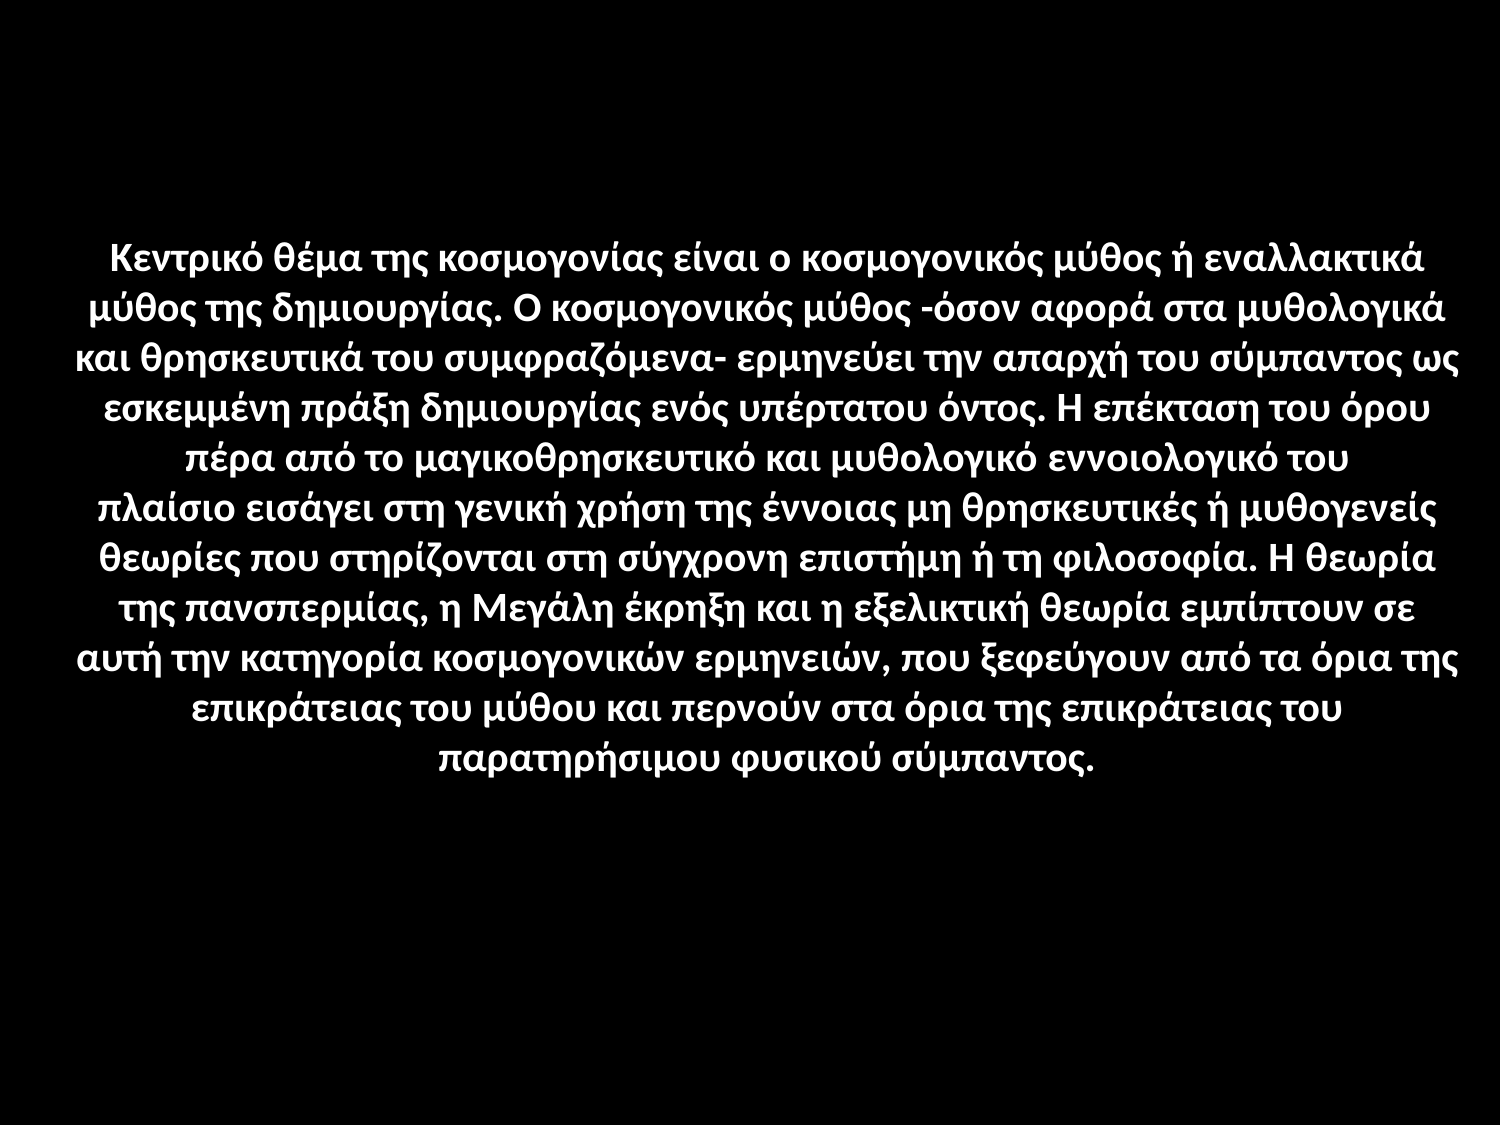

Κεντρικό θέμα της κοσμογονίας είναι ο κοσμογονικός μύθος ή εναλλακτικά μύθος της δημιουργίας. Ο κοσμογονικός μύθος -όσον αφορά στα μυθολογικά και θρησκευτικά του συμφραζόμενα- ερμηνεύει την απαρχή του σύμπαντος ως εσκεμμένη πράξη δημιουργίας ενός υπέρτατου όντος. Η επέκταση του όρου πέρα από το μαγικοθρησκευτικό και μυθολογικό εννοιολογικό του πλαίσιο εισάγει στη γενική χρήση της έννοιας μη θρησκευτικές ή μυθογενείς θεωρίες που στηρίζονται στη σύγχρονη επιστήμη ή τη φιλοσοφία. Η θεωρία της πανσπερμίας, η Μεγάλη έκρηξη και η εξελικτική θεωρία εμπίπτουν σε αυτή την κατηγορία κοσμογονικών ερμηνειών, που ξεφεύγουν από τα όρια της επικράτειας του μύθου και περνούν στα όρια της επικράτειας του παρατηρήσιμου φυσικού σύμπαντος.